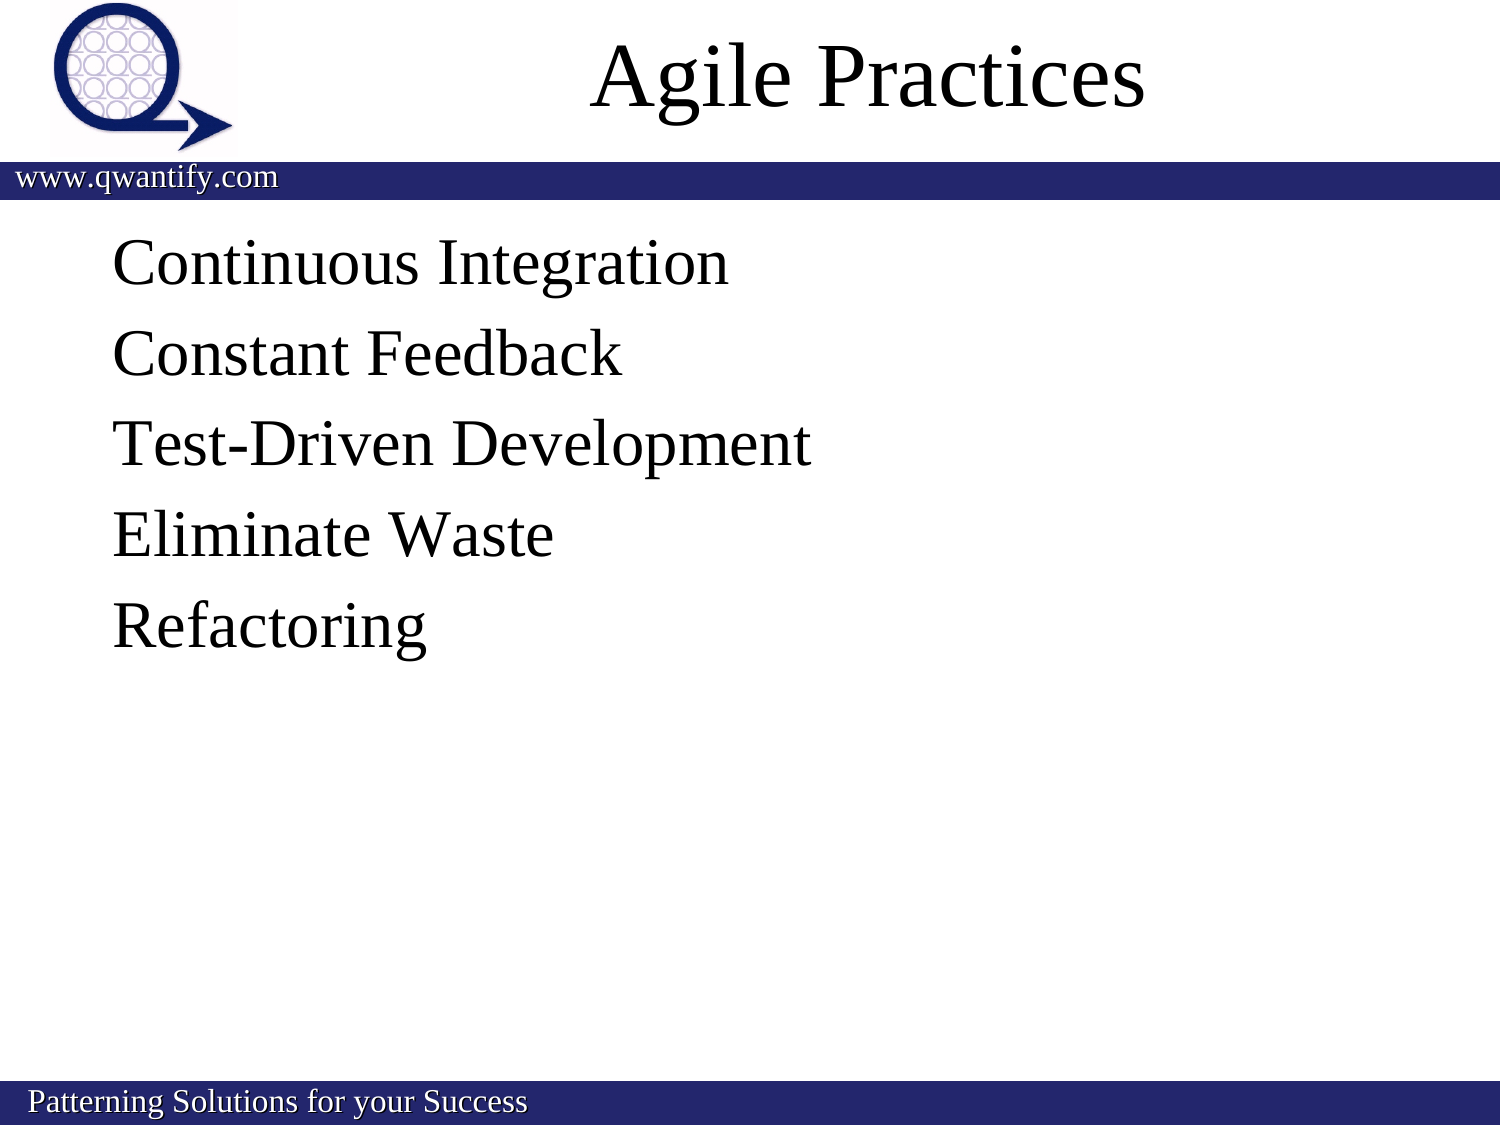

# Agile Practices
Continuous Integration
Constant Feedback
Test-Driven Development
Eliminate Waste
Refactoring